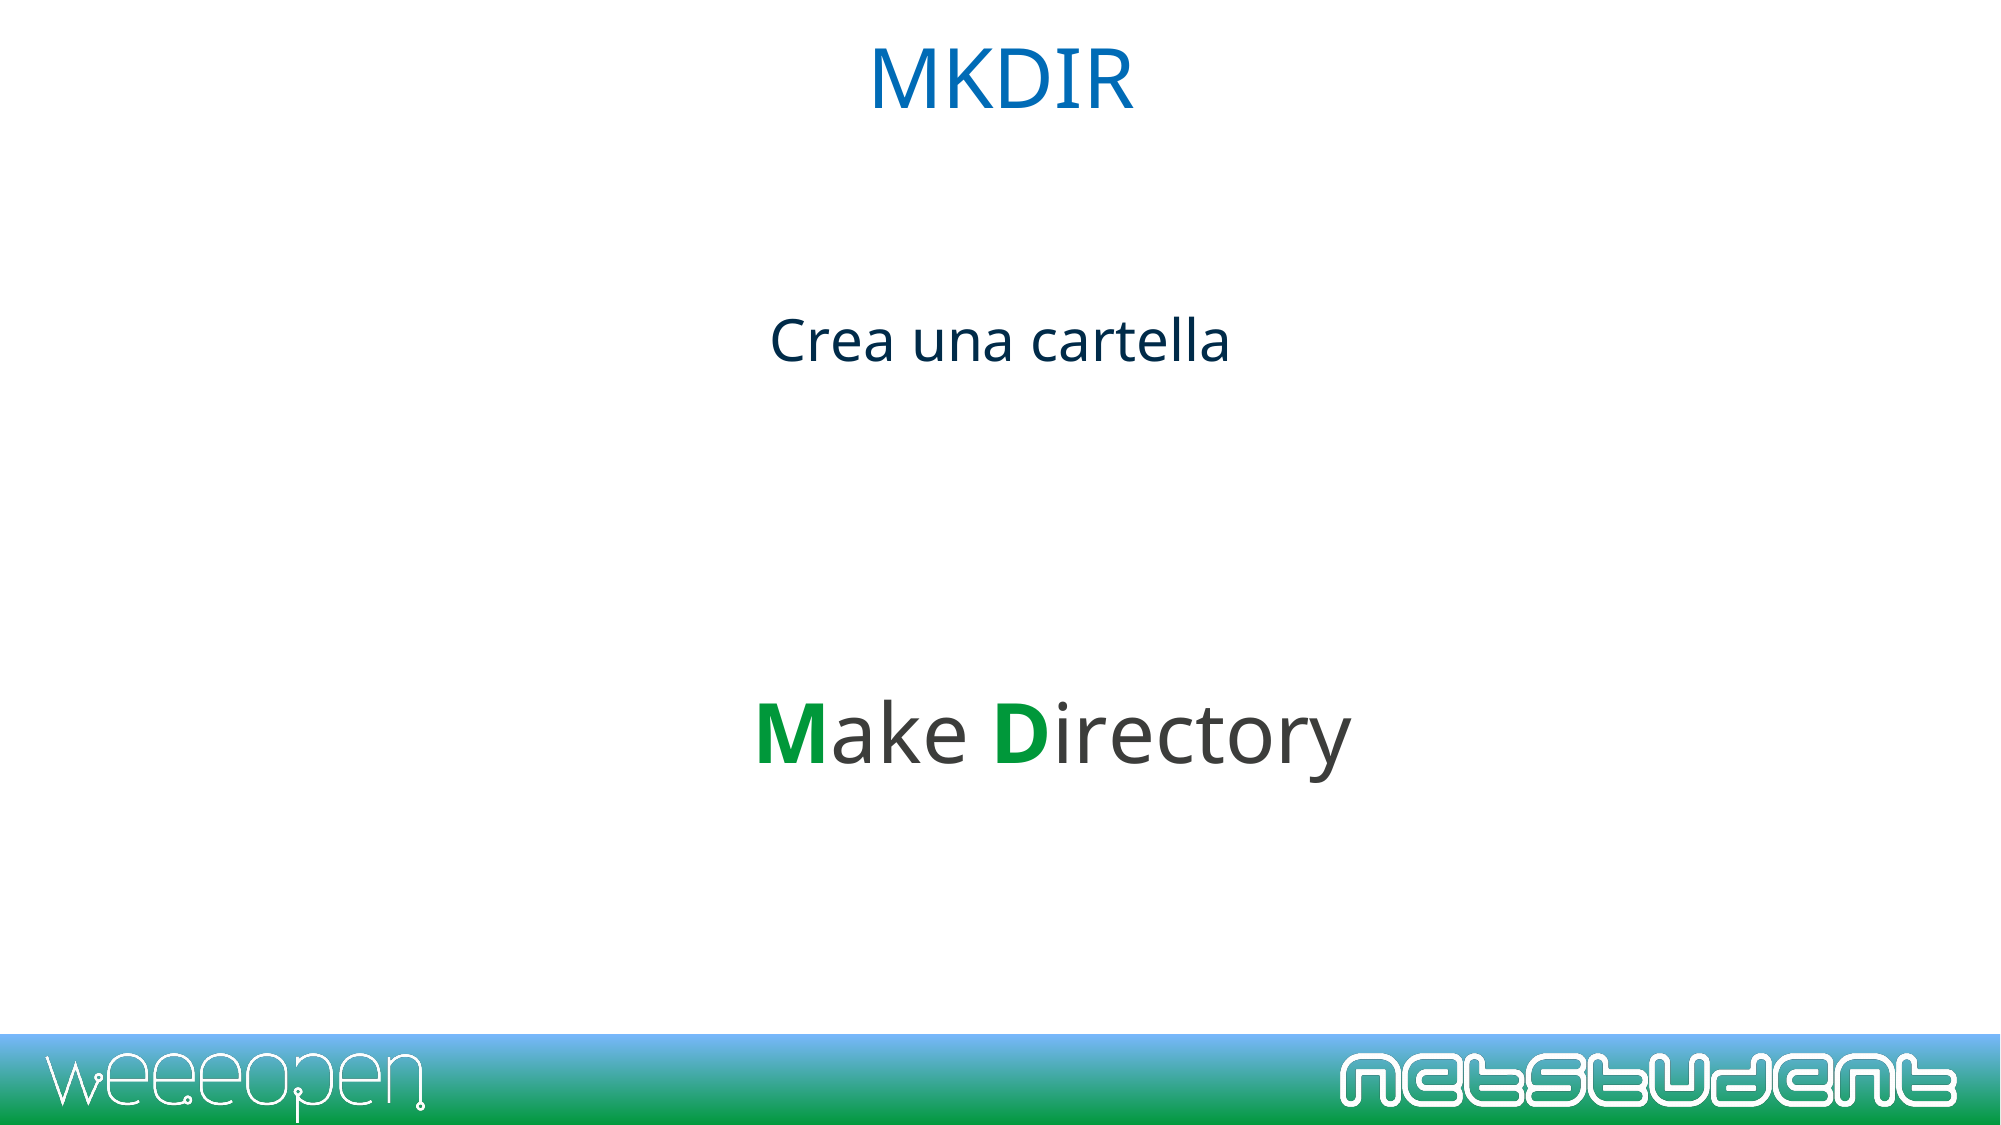

# MKDIR
Crea una cartella
Make Directory